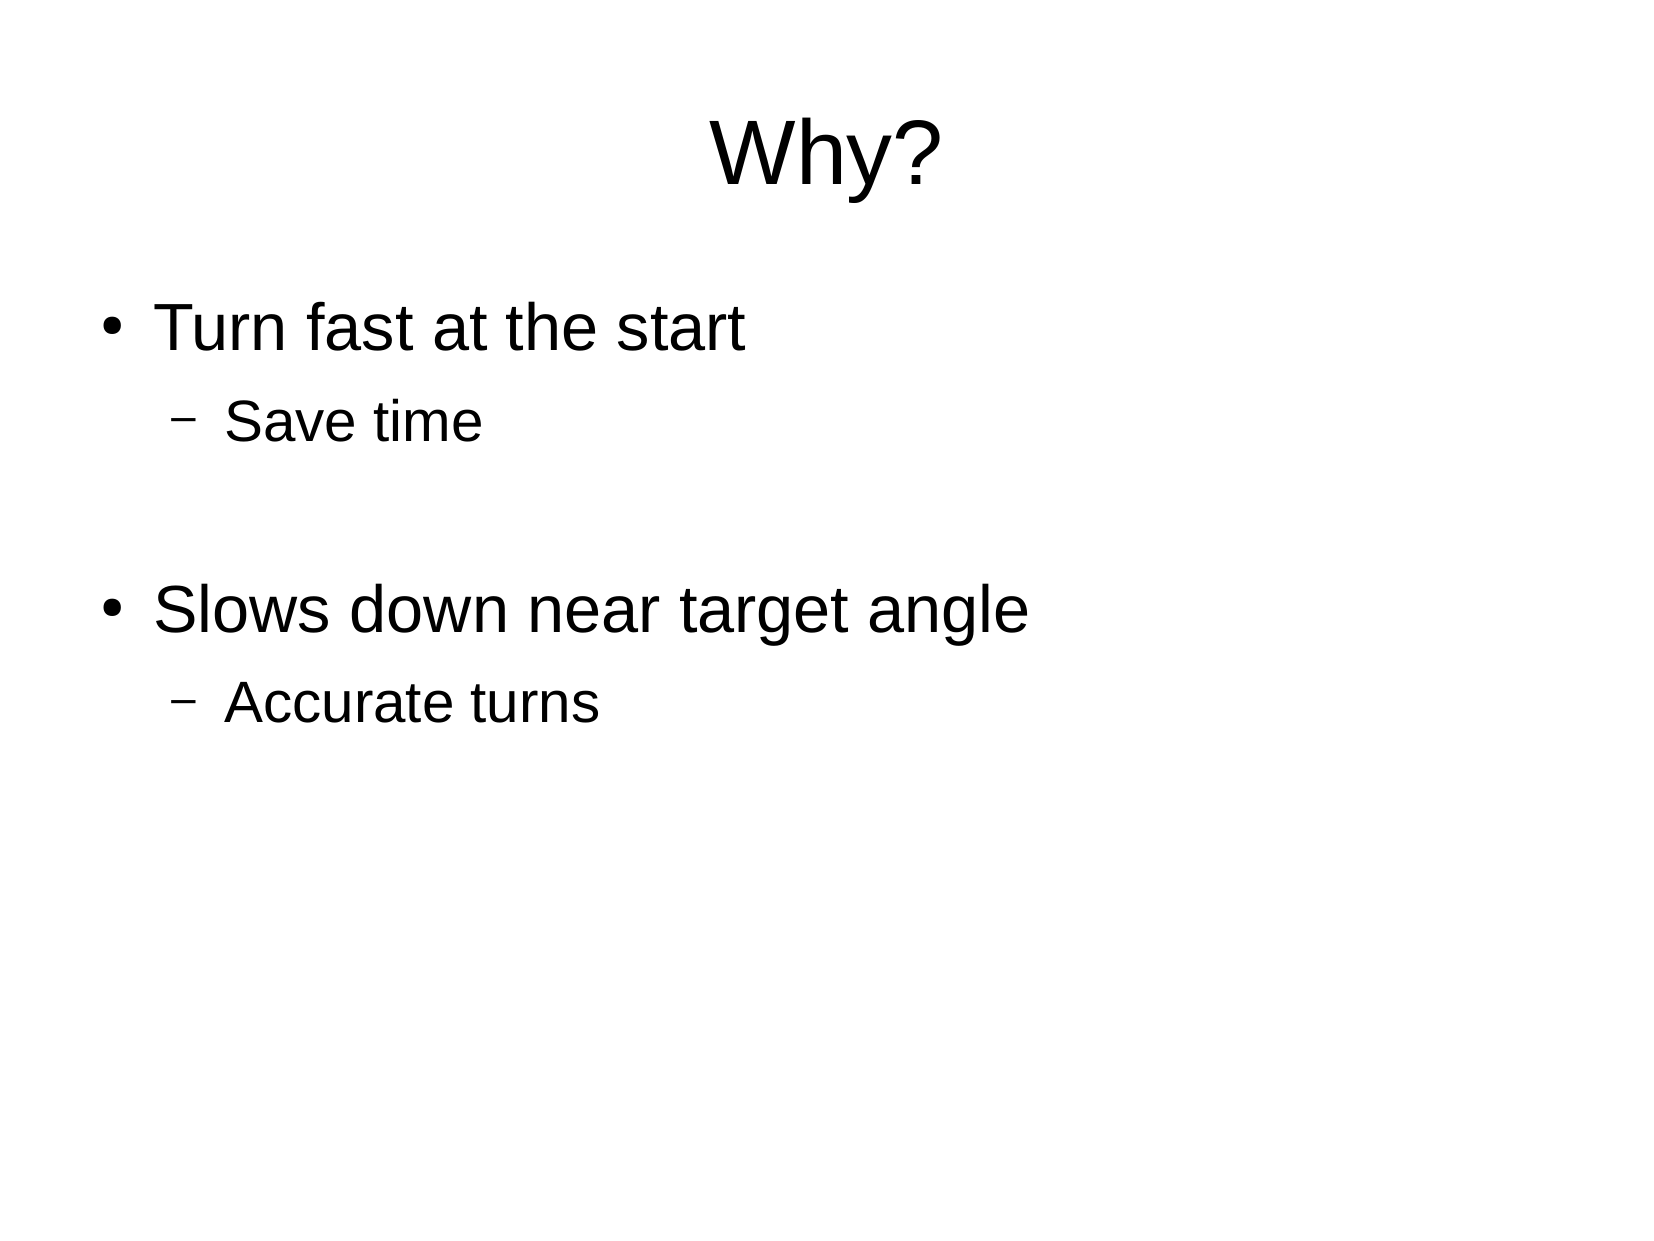

# Why?
Turn fast at the start
Save time
Slows down near target angle
Accurate turns